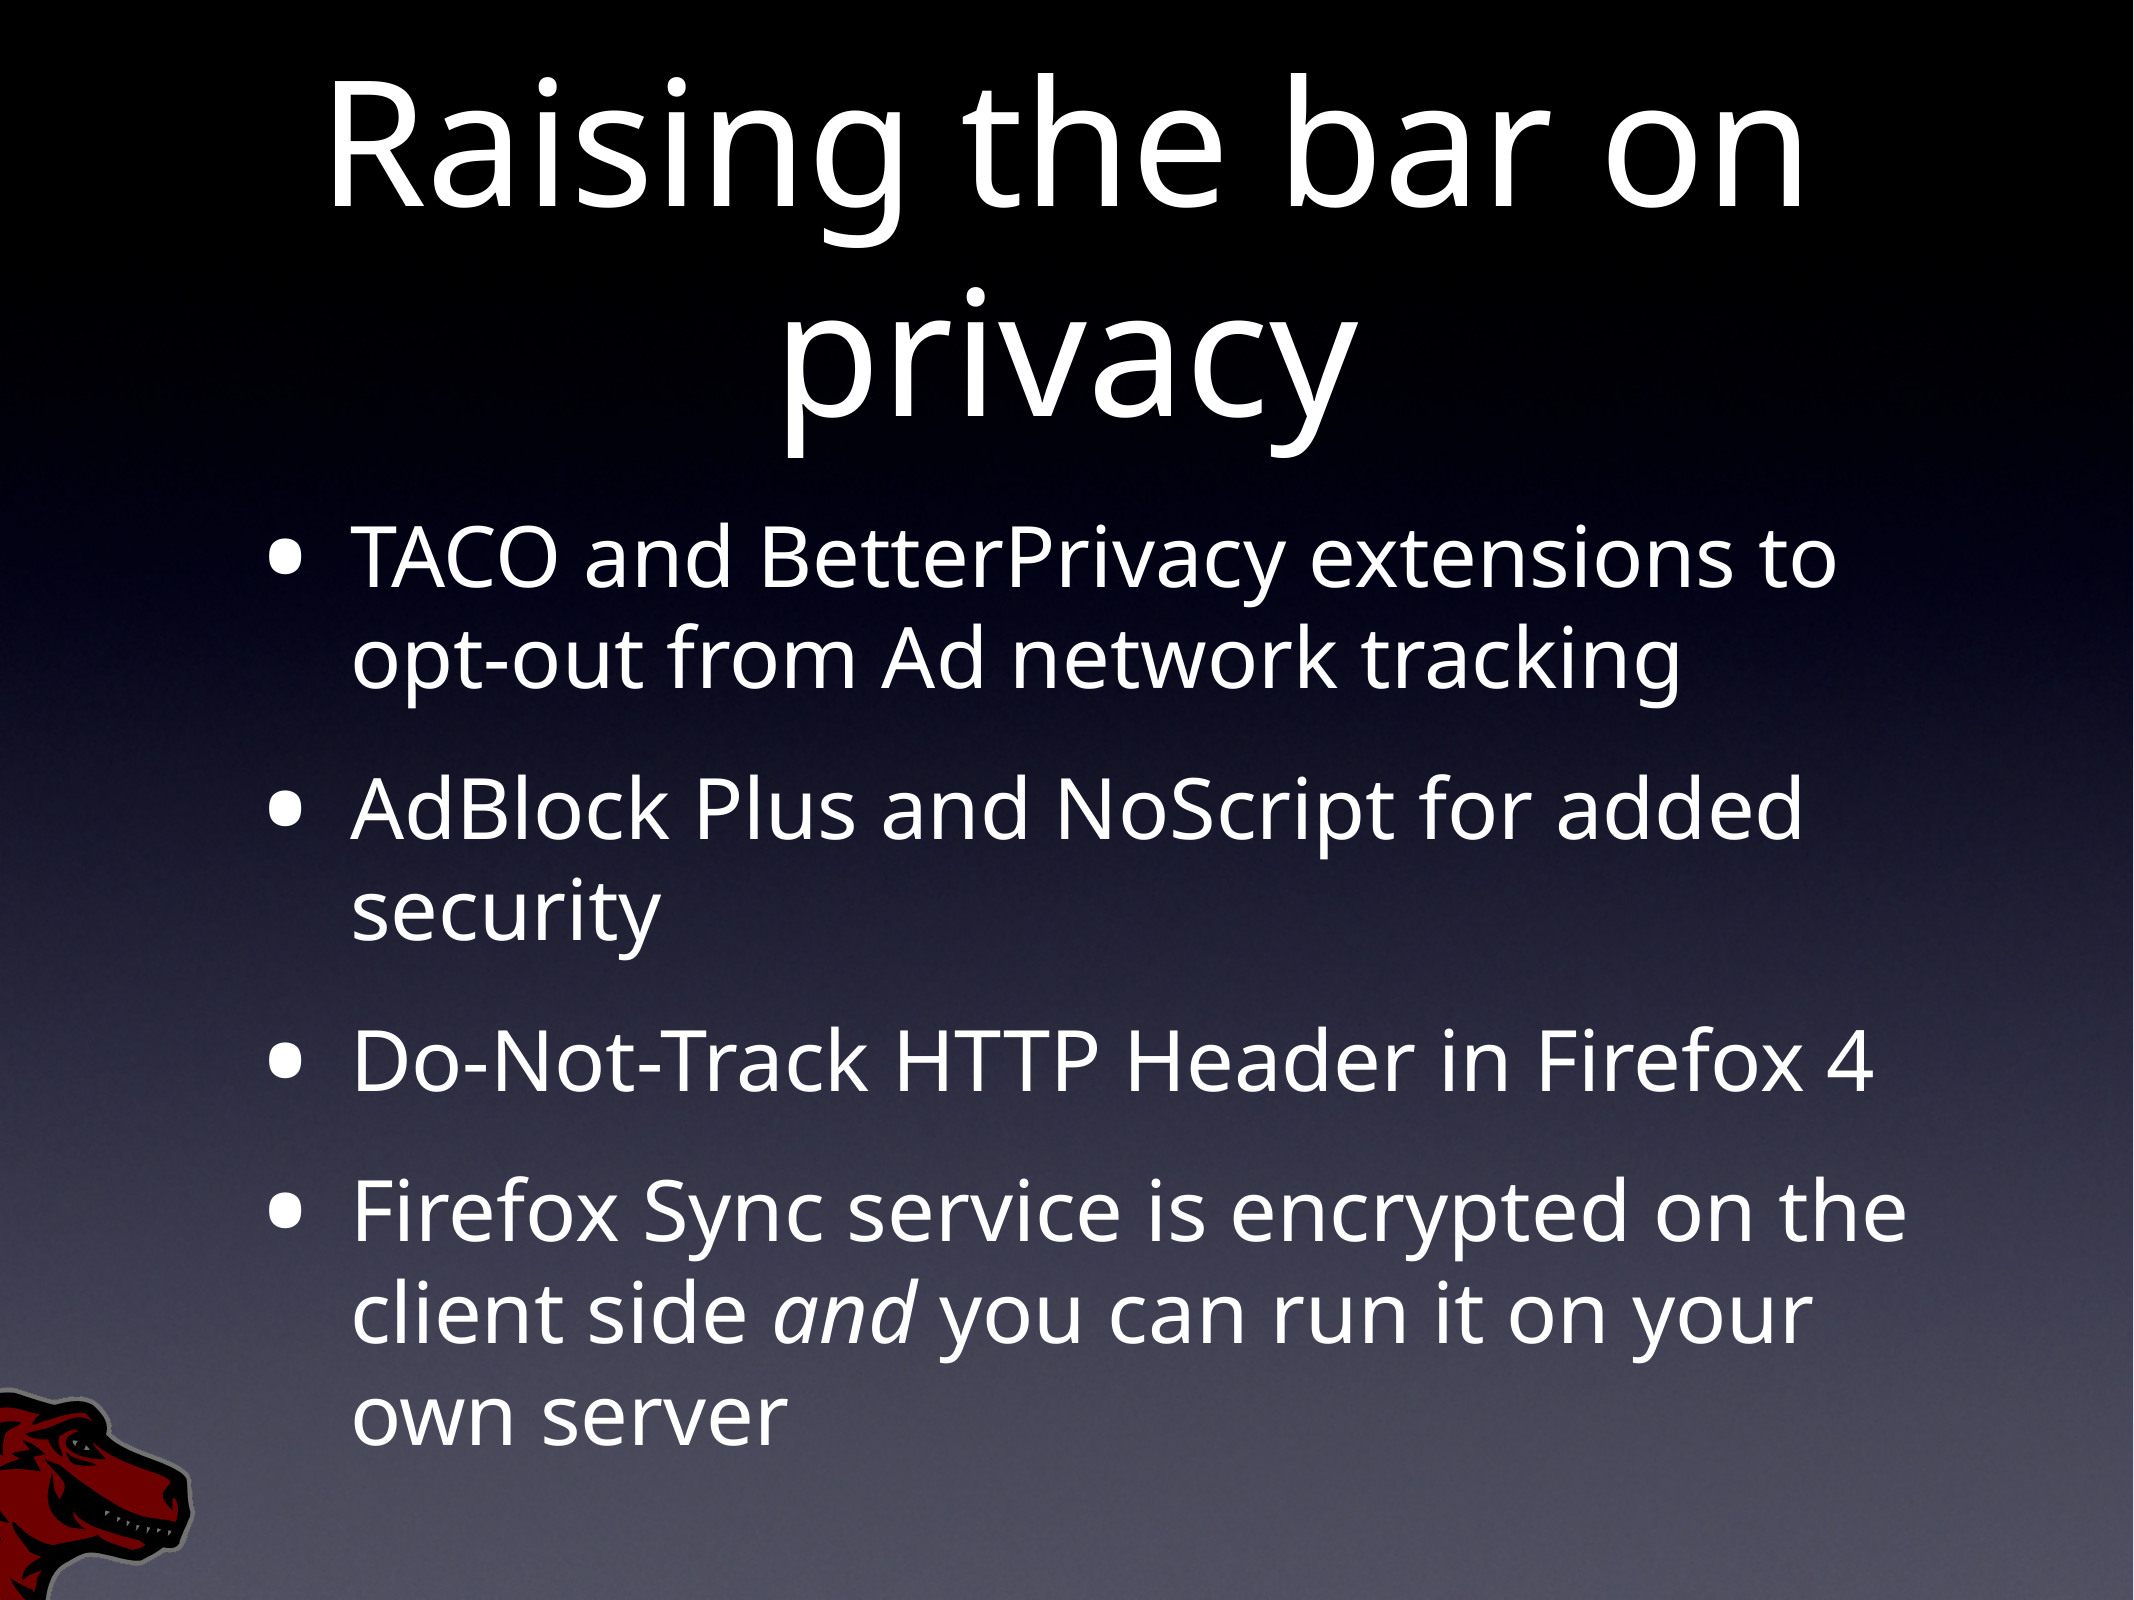

# Raising the bar on privacy
TACO and BetterPrivacy extensions to opt-out from Ad network tracking
AdBlock Plus and NoScript for added security
Do-Not-Track HTTP Header in Firefox 4
Firefox Sync service is encrypted on the client side and you can run it on your own server